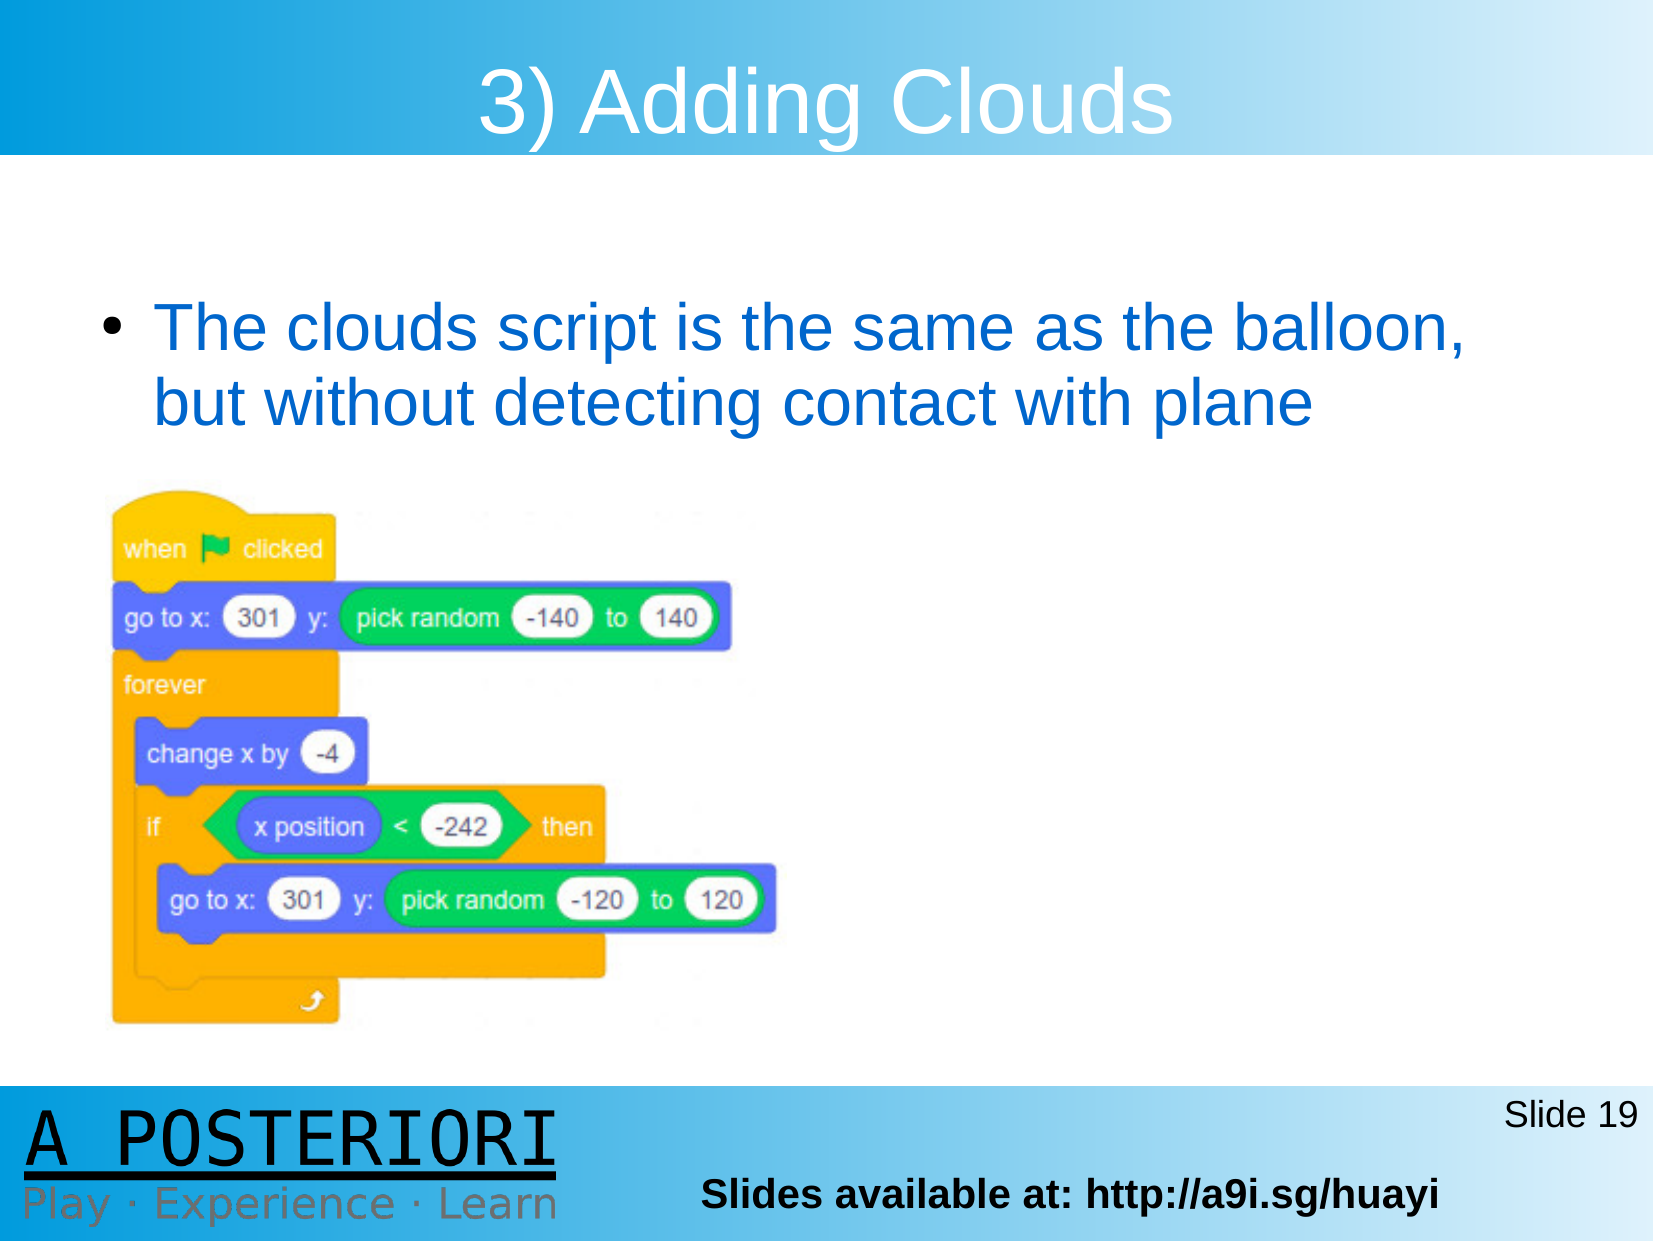

# 3) Adding Clouds
The clouds script is the same as the balloon, but without detecting contact with plane